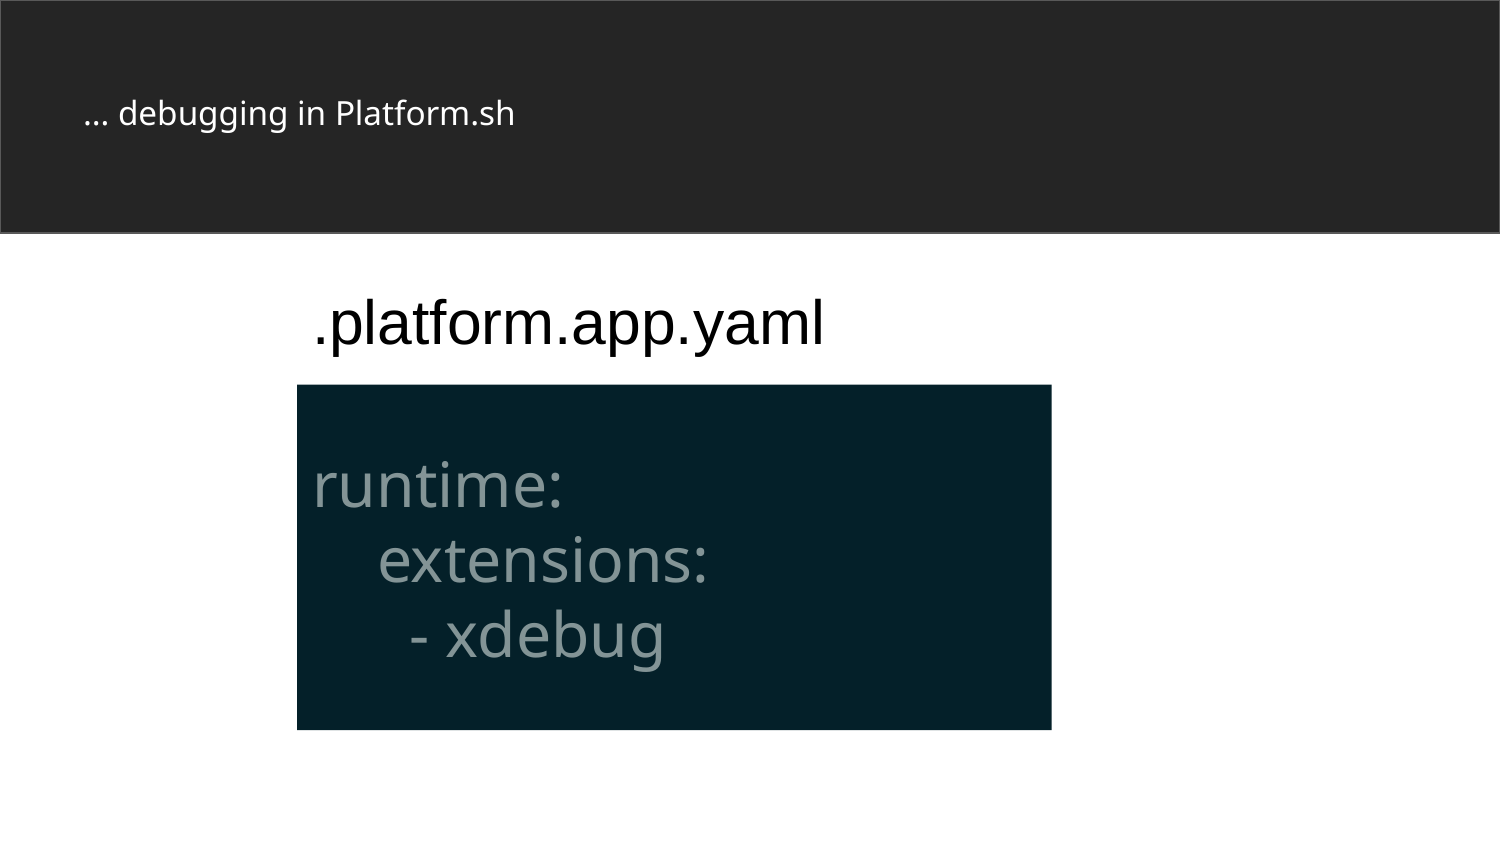

# … debugging in Platform.sh
.platform.app.yaml
runtime:
 extensions:
 - xdebug